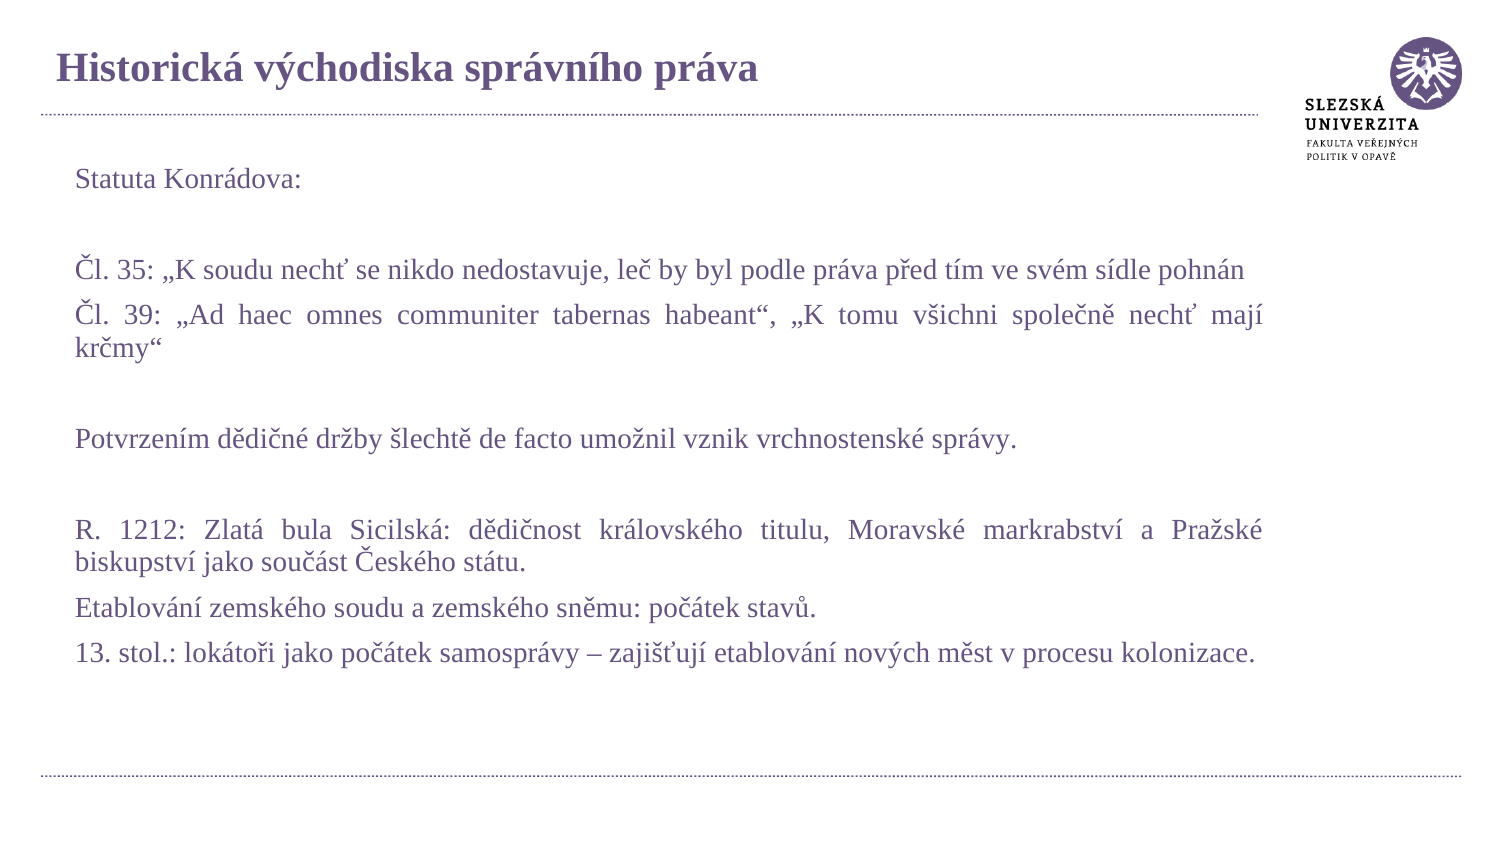

# Historická východiska správního práva
Statuta Konrádova:
Čl. 35: „K soudu nechť se nikdo nedostavuje, leč by byl podle práva před tím ve svém sídle pohnán
Čl. 39: „Ad haec omnes communiter tabernas habeant“, „K tomu všichni společně nechť mají krčmy“
Potvrzením dědičné držby šlechtě de facto umožnil vznik vrchnostenské správy.
R. 1212: Zlatá bula Sicilská: dědičnost královského titulu, Moravské markrabství a Pražské biskupství jako součást Českého státu.
Etablování zemského soudu a zemského sněmu: počátek stavů.
13. stol.: lokátoři jako počátek samosprávy – zajišťují etablování nových měst v procesu kolonizace.